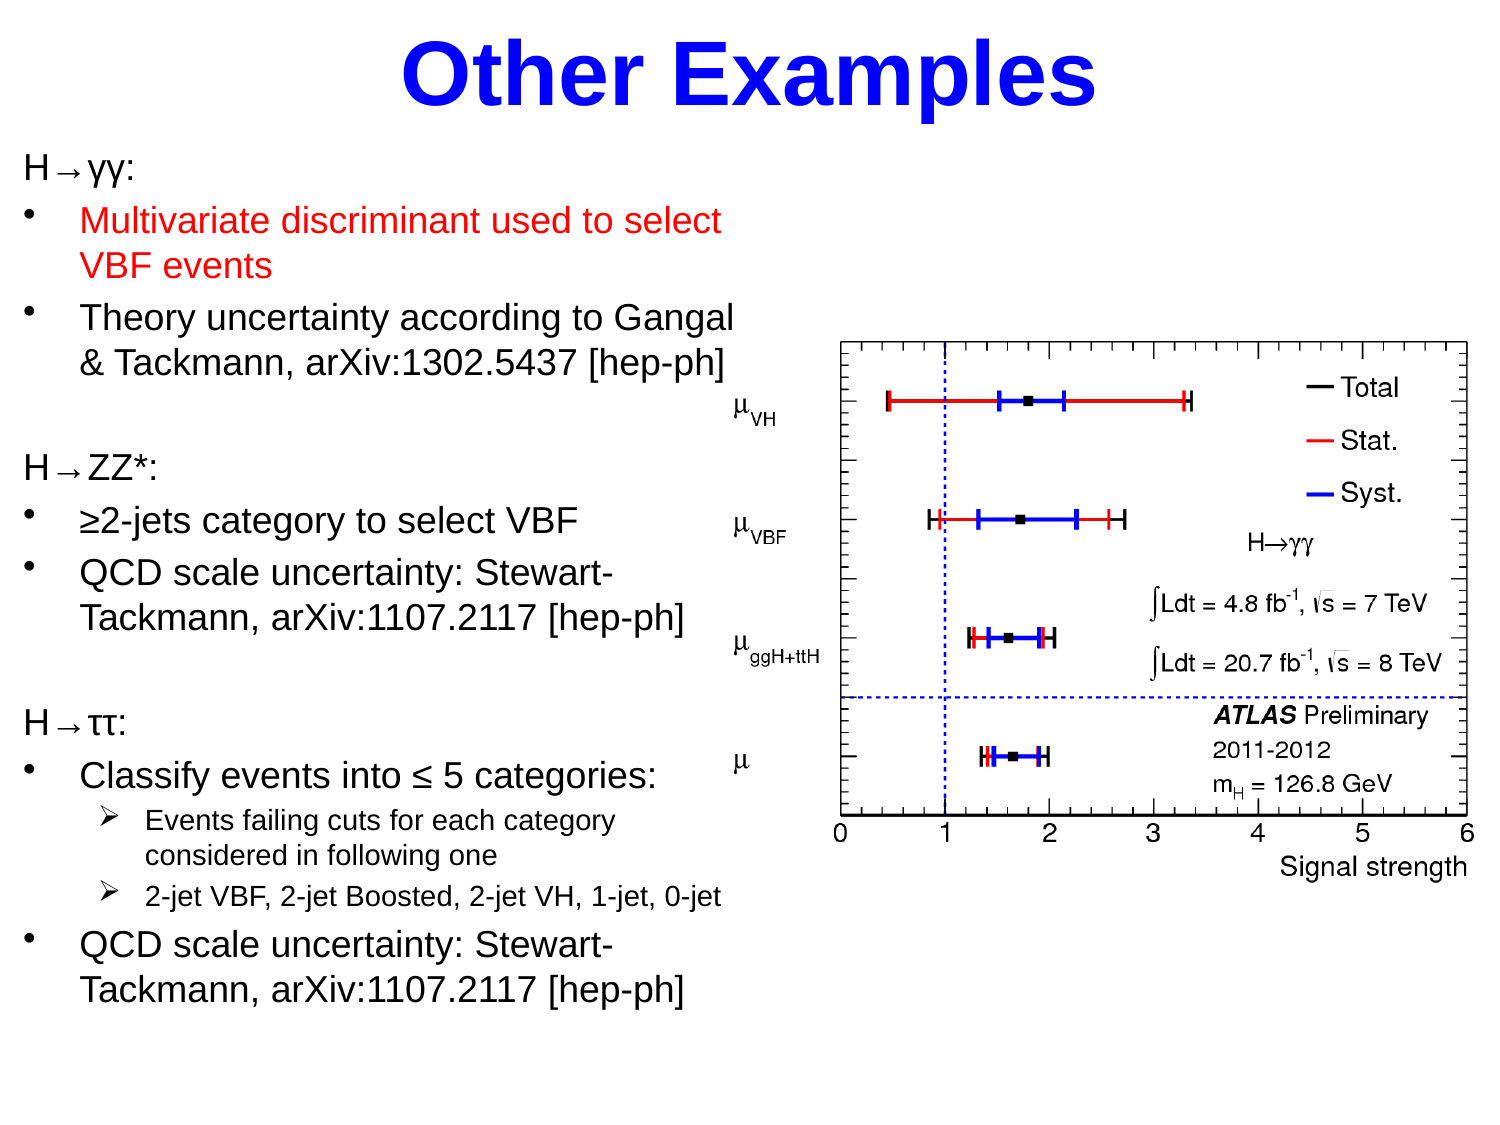

# Other Examples
H→γγ:
Multivariate discriminant used to select VBF events
Theory uncertainty according to Gangal & Tackmann, arXiv:1302.5437 [hep-ph]
H→ZZ*:
≥2-jets category to select VBF
QCD scale uncertainty: Stewart-Tackmann, arXiv:1107.2117 [hep-ph]
H→ττ:
Classify events into ≤ 5 categories:
Events failing cuts for each category considered in following one
2-jet VBF, 2-jet Boosted, 2-jet VH, 1-jet, 0-jet
QCD scale uncertainty: Stewart-Tackmann, arXiv:1107.2117 [hep-ph]